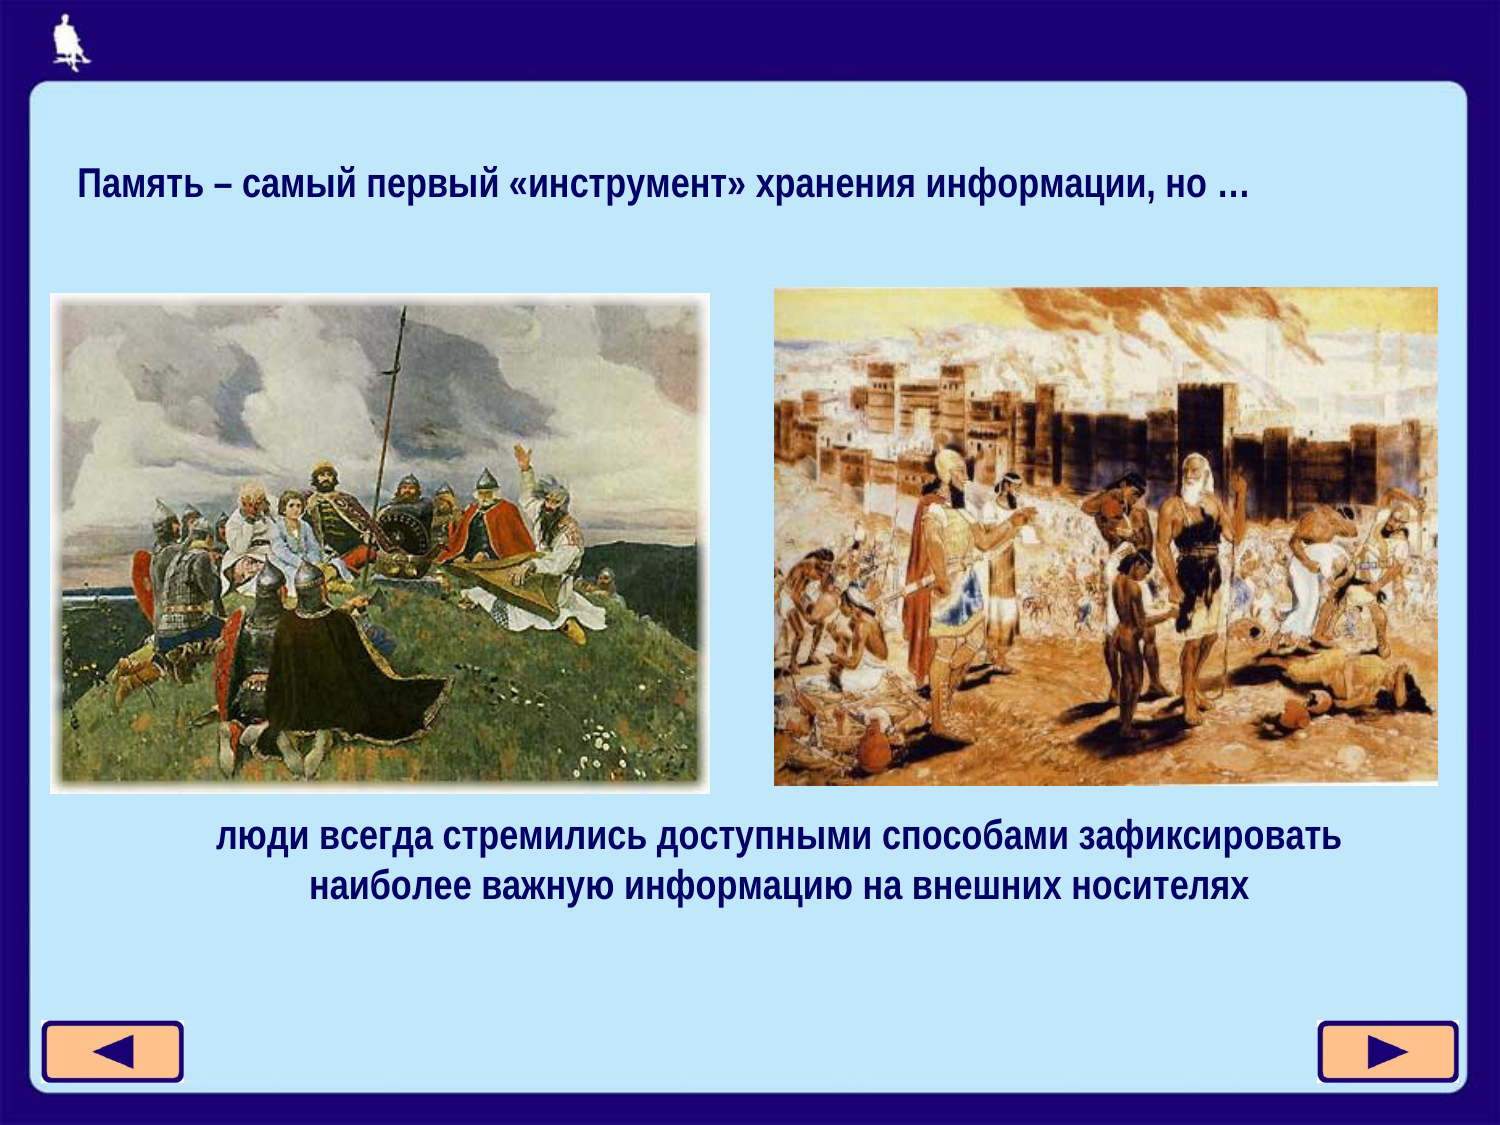

# Память – самый первый «инструмент» хранения информации, но …
люди всегда стремились доступными способами зафиксировать наиболее важную информацию на внешних носителях